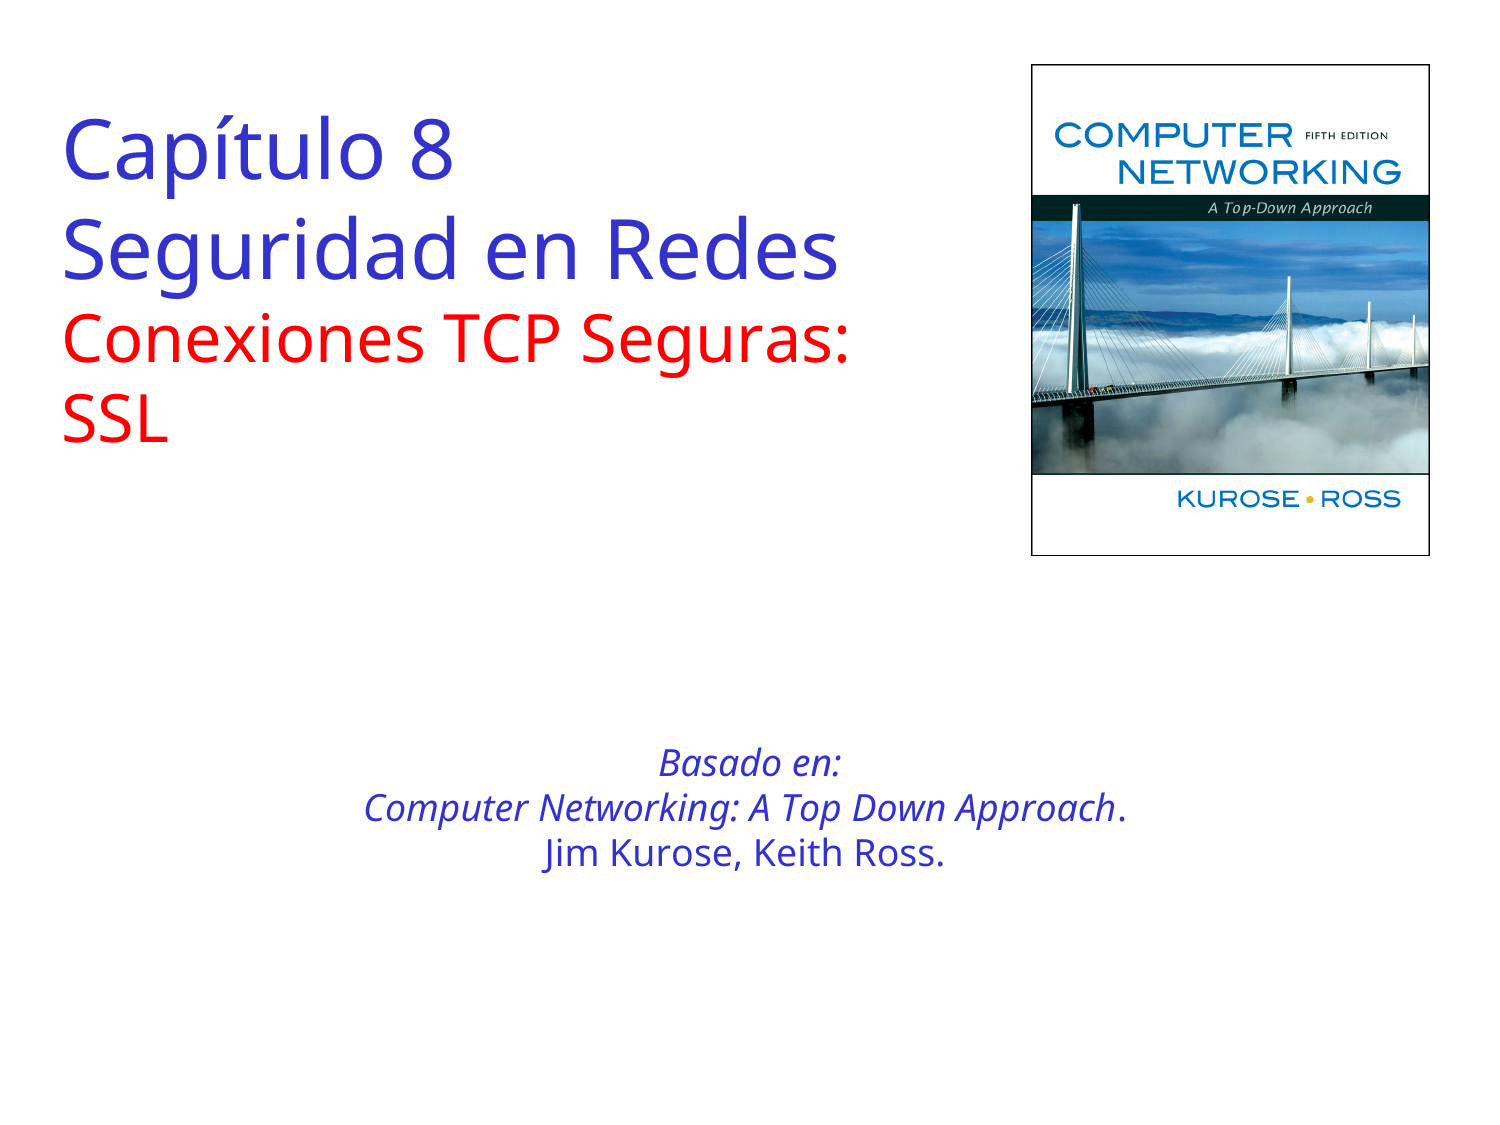

Capítulo 8
Seguridad en Redes
Conexiones TCP Seguras: SSL
Basado en:
Computer Networking: A Top Down Approach.
Jim Kurose, Keith Ross.